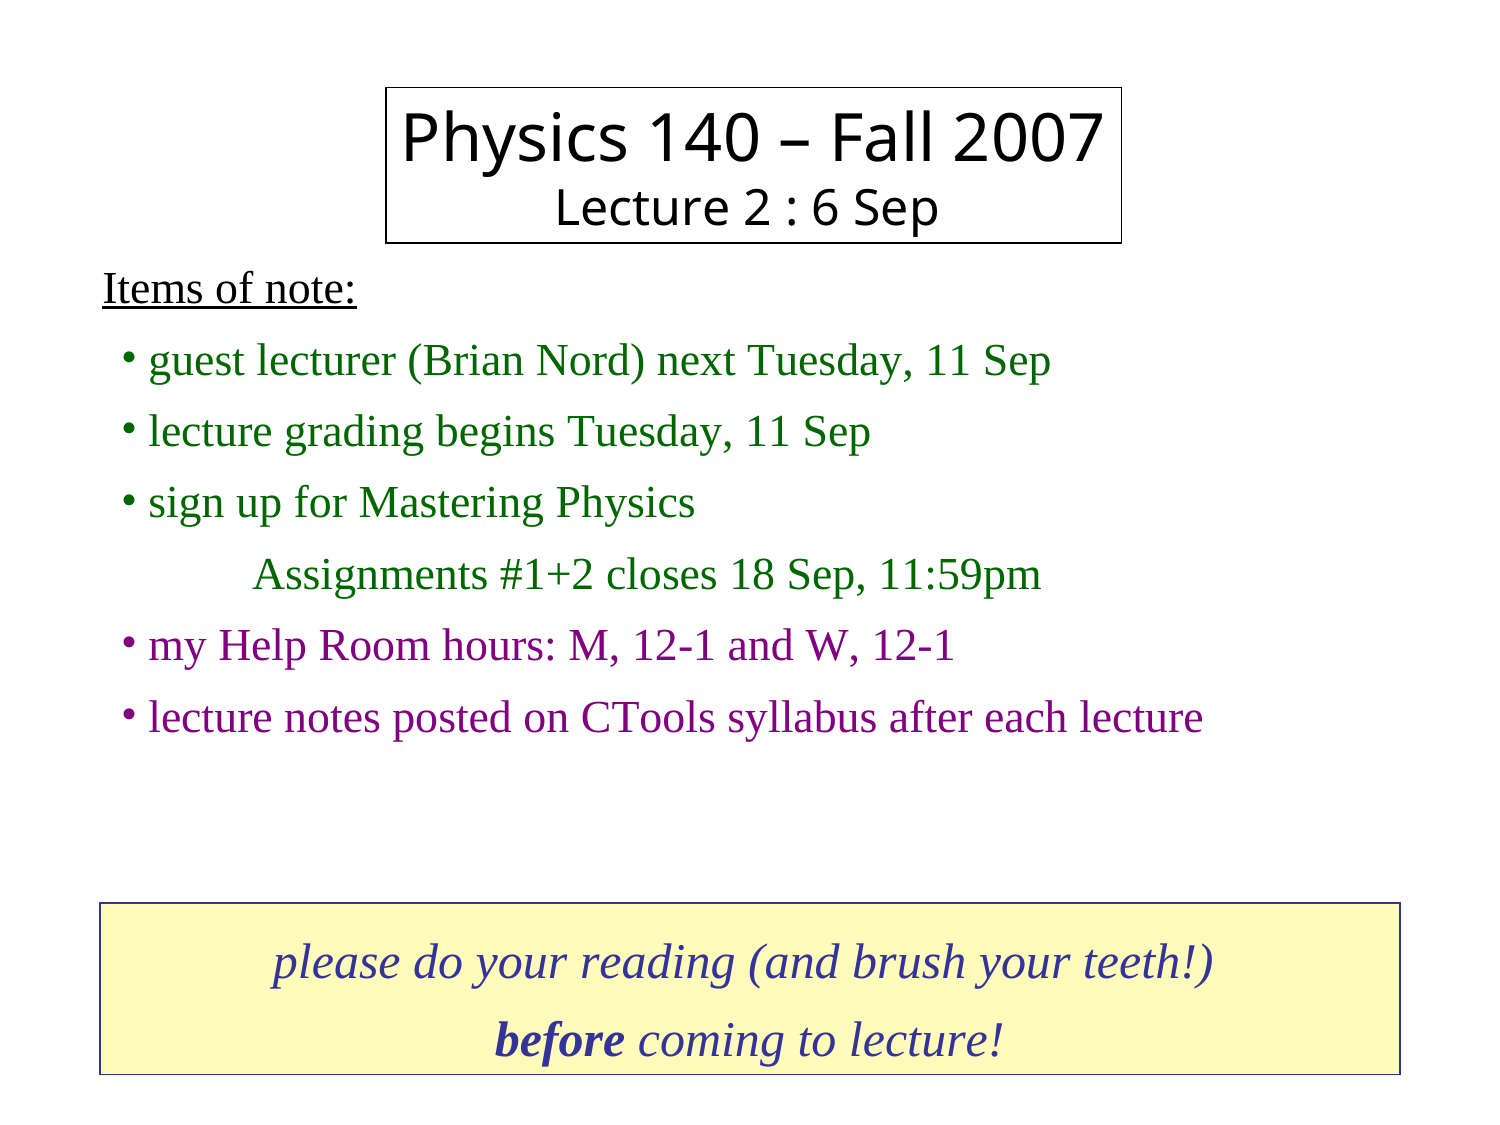

Physics 140 – Fall 2007
Lecture 2 : 6 Sep
Items of note:
 guest lecturer (Brian Nord) next Tuesday, 11 Sep
 lecture grading begins Tuesday, 11 Sep
 sign up for Mastering Physics
	Assignments #1+2 closes 18 Sep, 11:59pm
 my Help Room hours: M, 12-1 and W, 12-1
 lecture notes posted on CTools syllabus after each lecture
please do your reading (and brush your teeth!)
before coming to lecture!